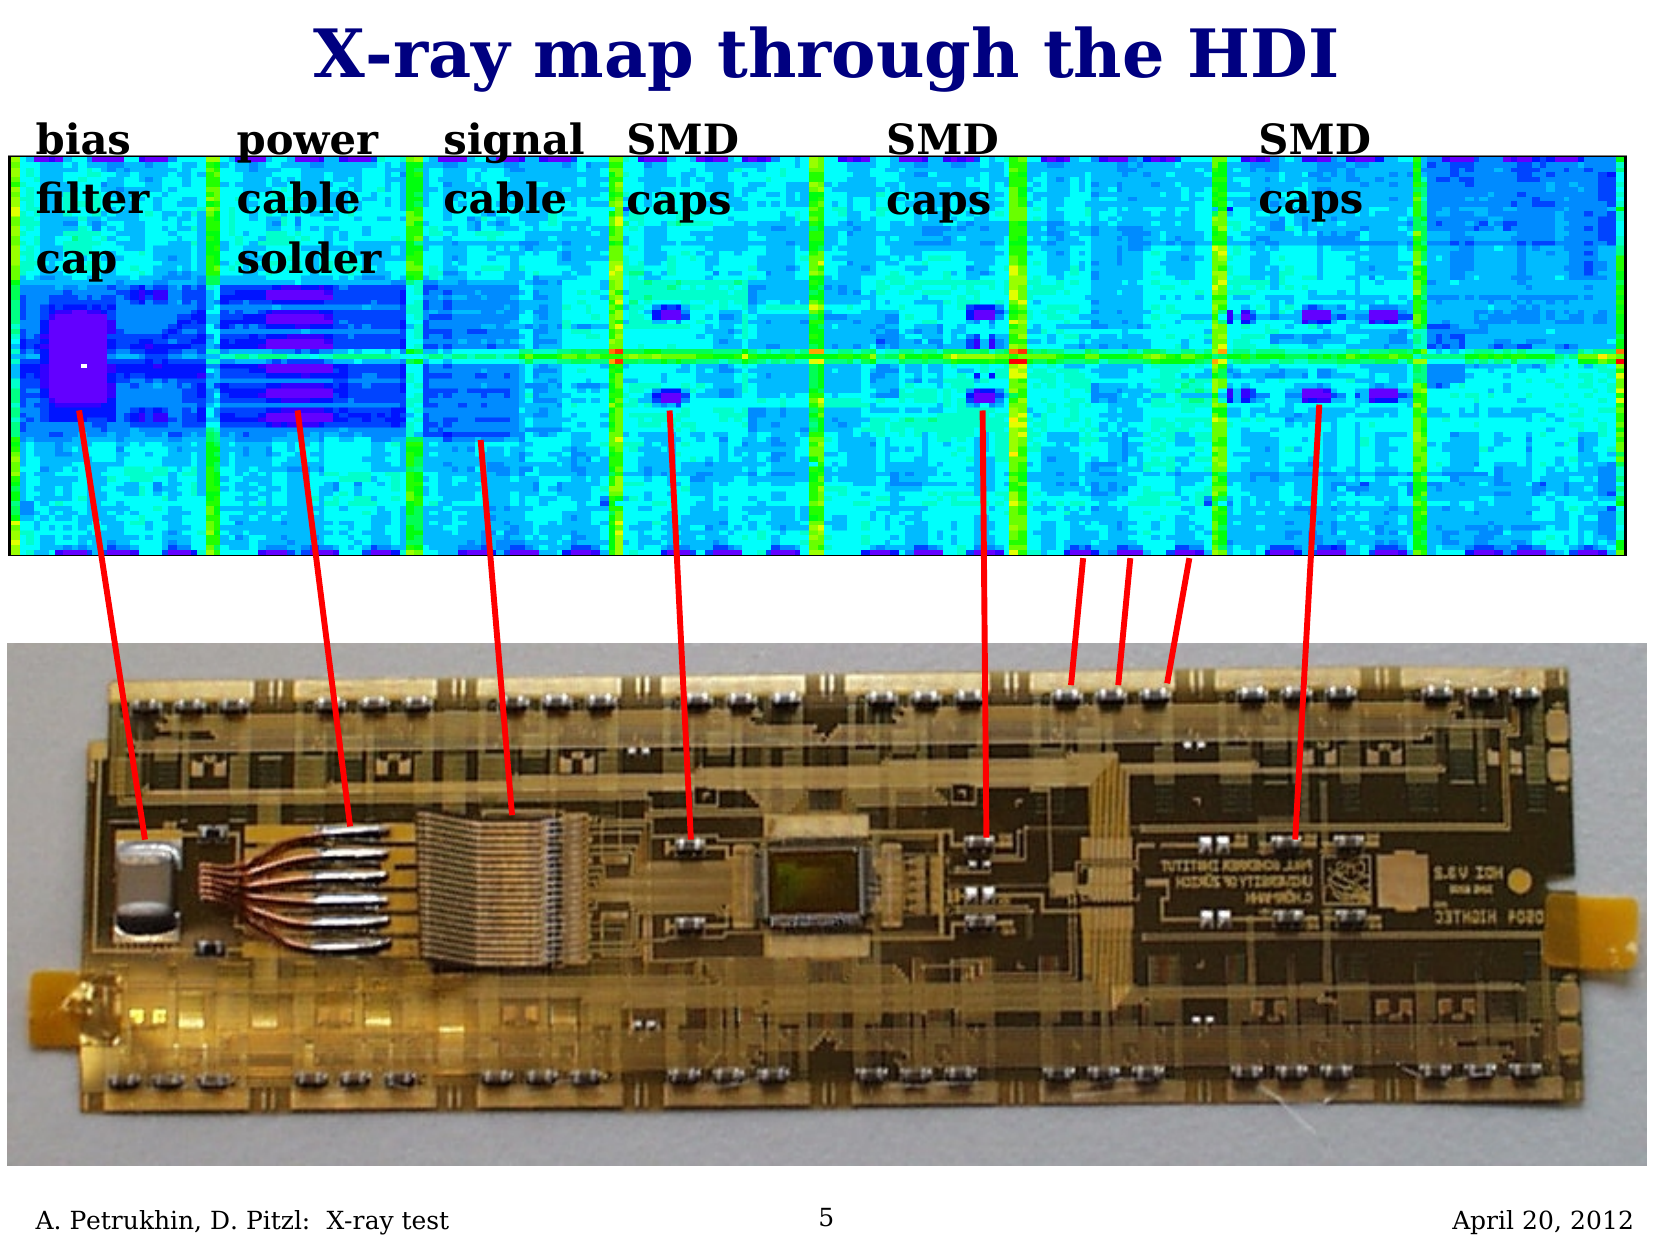

# X-ray map through the HDI
bias
filter
cap
power
cable
solder
signal
cable
SMD
caps
SMD
caps
SMD
caps